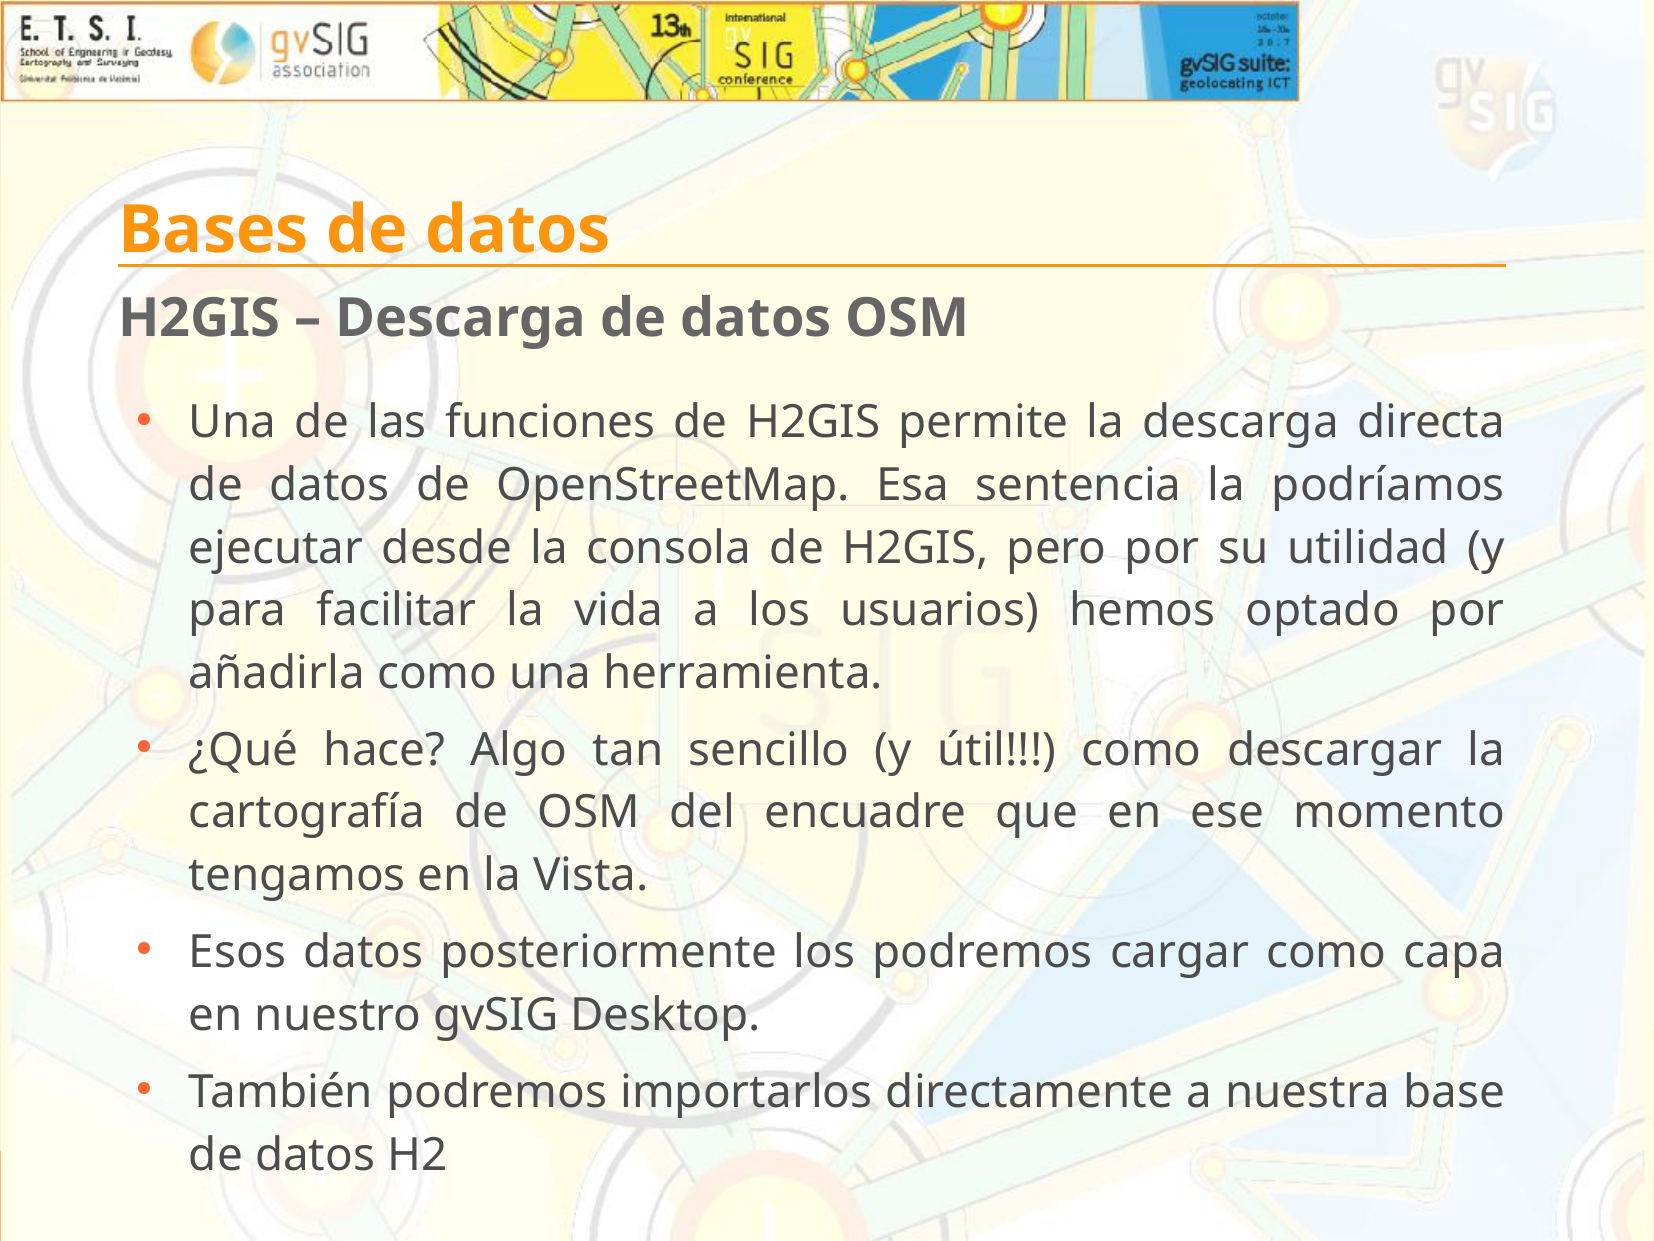

# Bases de datos
H2GIS – Descarga de datos OSM
Una de las funciones de H2GIS permite la descarga directa de datos de OpenStreetMap. Esa sentencia la podríamos ejecutar desde la consola de H2GIS, pero por su utilidad (y para facilitar la vida a los usuarios) hemos optado por añadirla como una herramienta.
¿Qué hace? Algo tan sencillo (y útil!!!) como descargar la cartografía de OSM del encuadre que en ese momento tengamos en la Vista.
Esos datos posteriormente los podremos cargar como capa en nuestro gvSIG Desktop.
También podremos importarlos directamente a nuestra base de datos H2